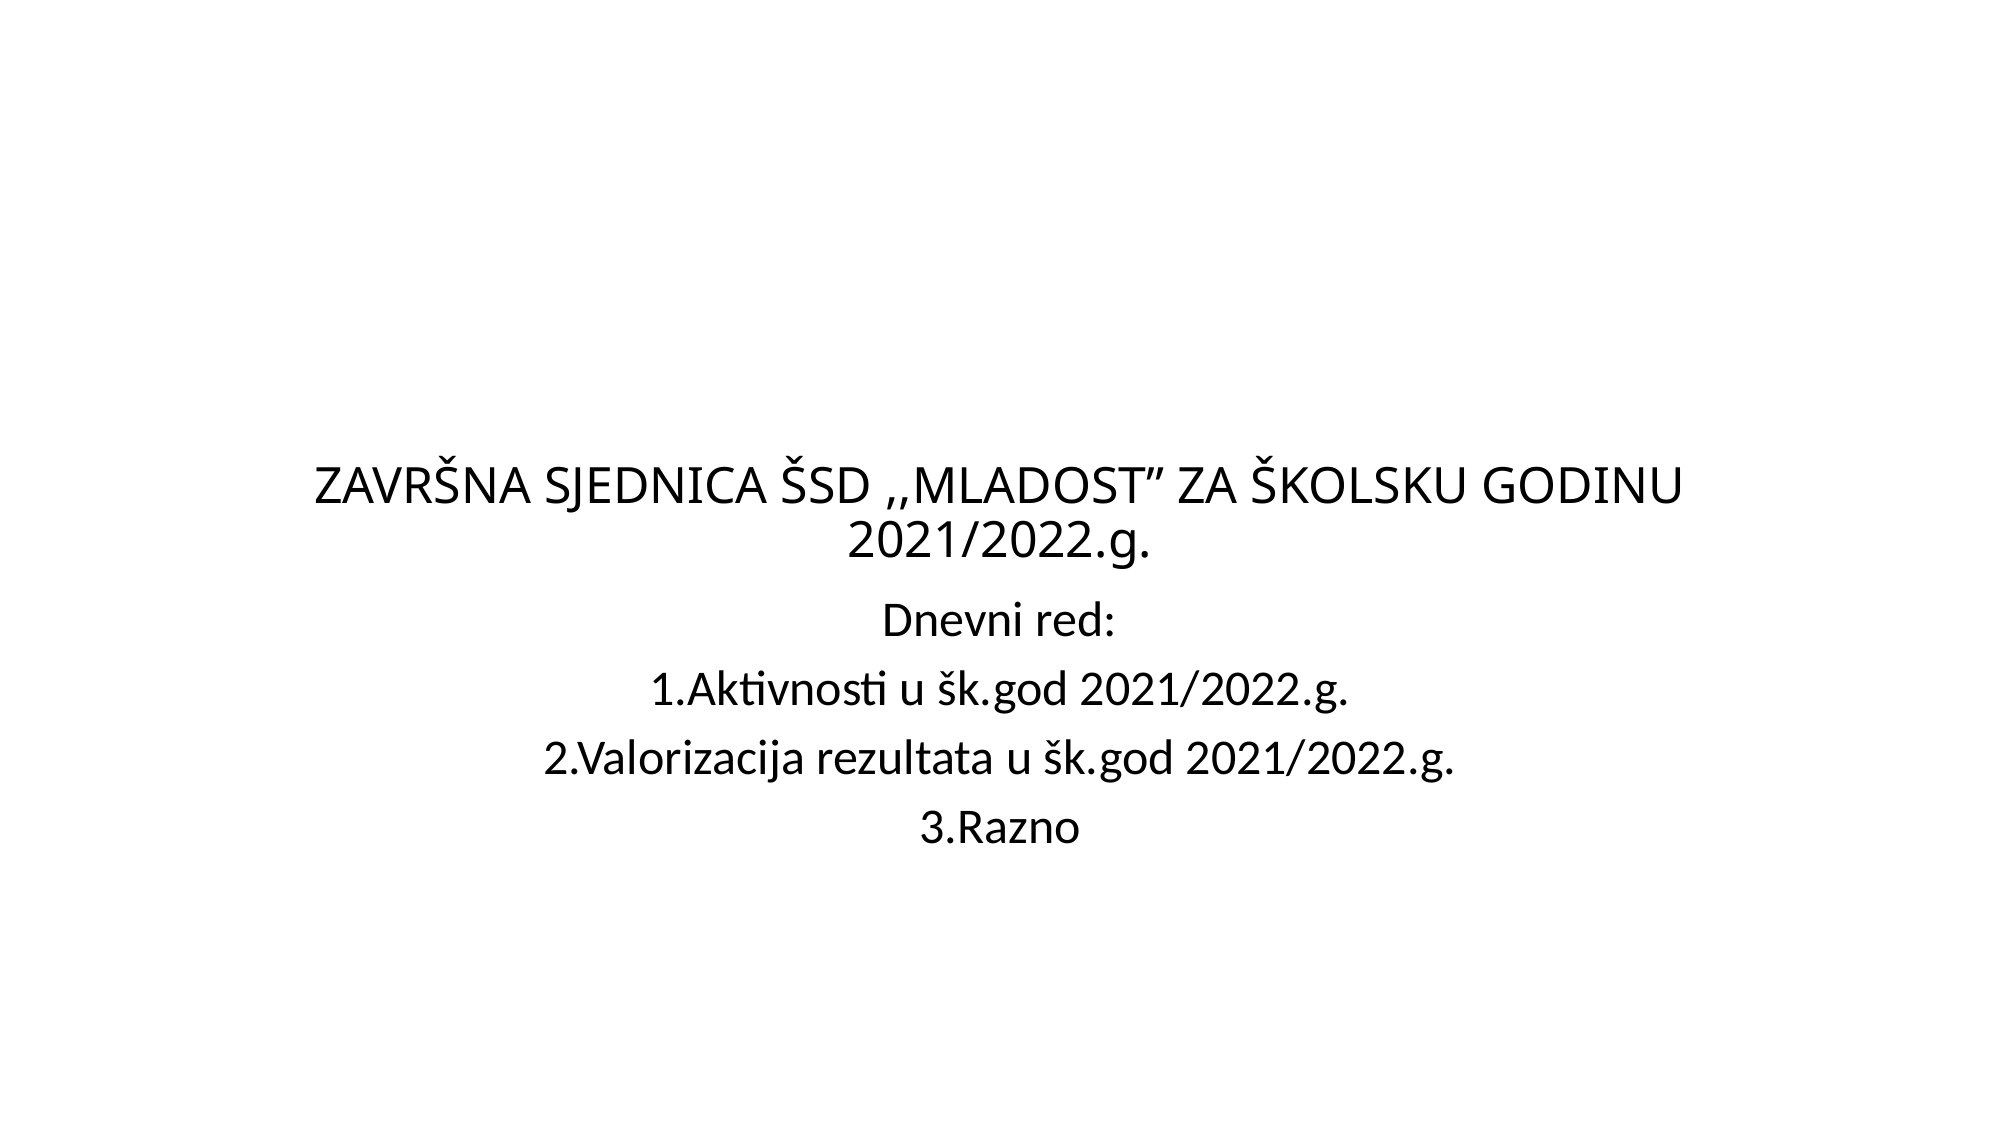

# ZAVRŠNA SJEDNICA ŠSD ,,MLADOST” ZA ŠKOLSKU GODINU 2021/2022.g.
Dnevni red:
1.Aktivnosti u šk.god 2021/2022.g.
2.Valorizacija rezultata u šk.god 2021/2022.g.
3.Razno